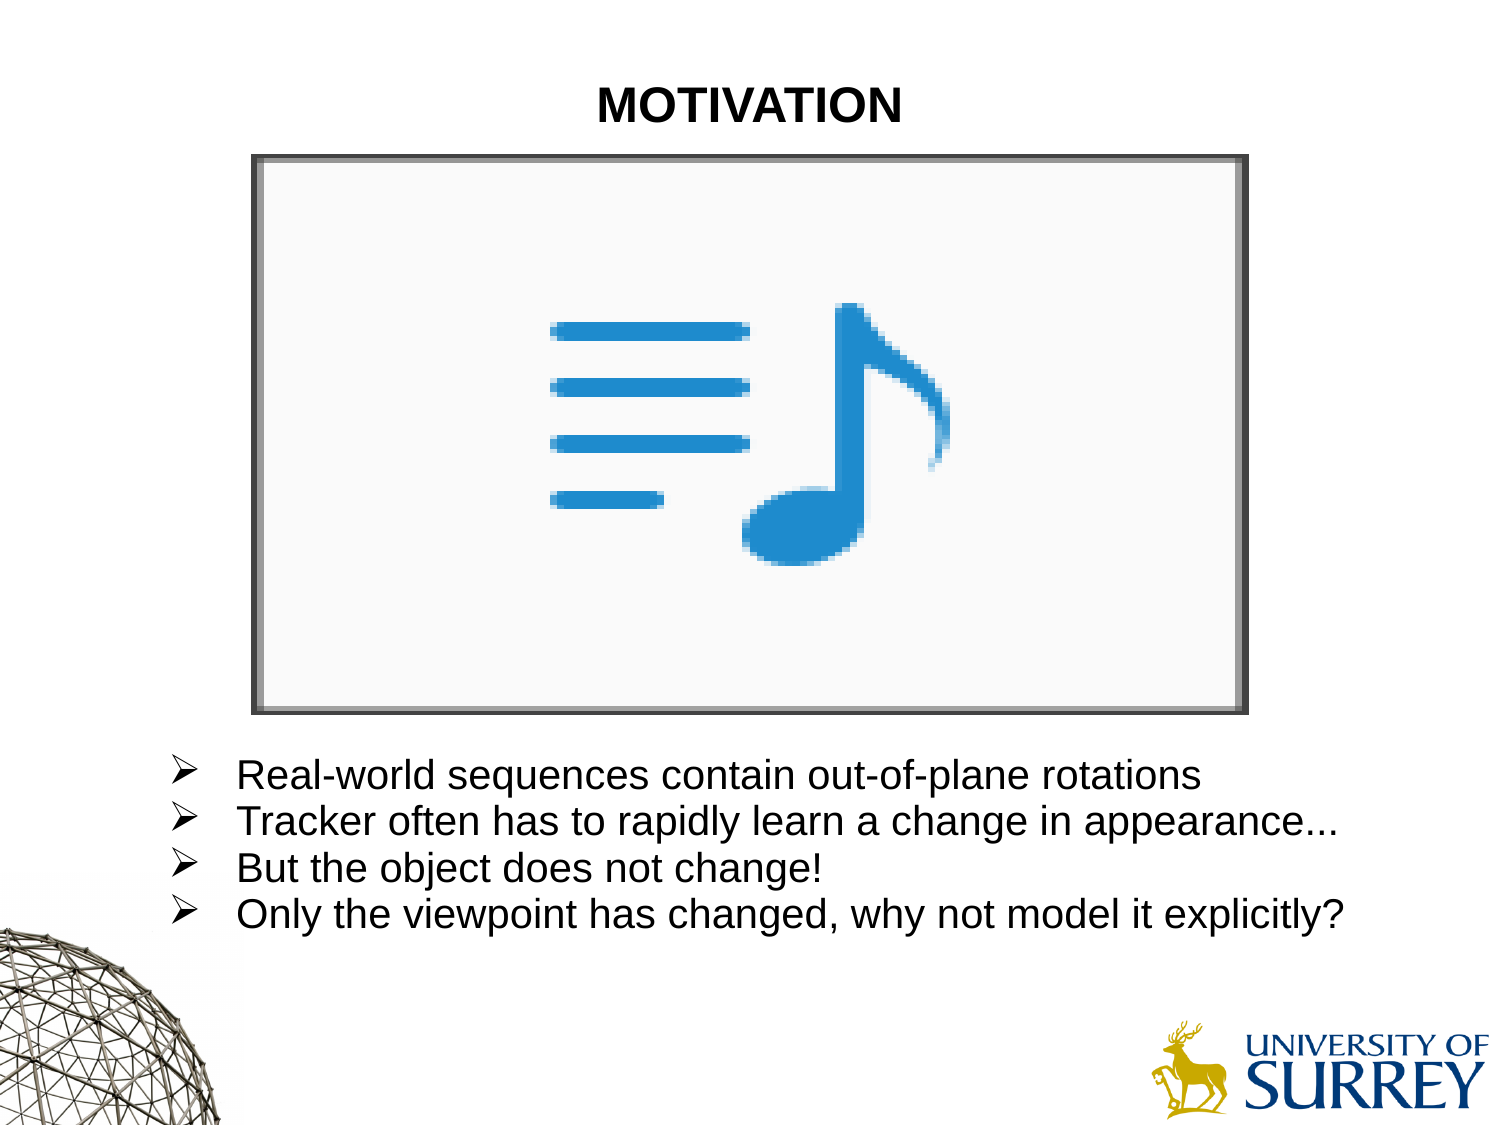

# MOTIVATION
 Real-world sequences contain out-of-plane rotations
 Tracker often has to rapidly learn a change in appearance...
 But the object does not change!
 Only the viewpoint has changed, why not model it explicitly?